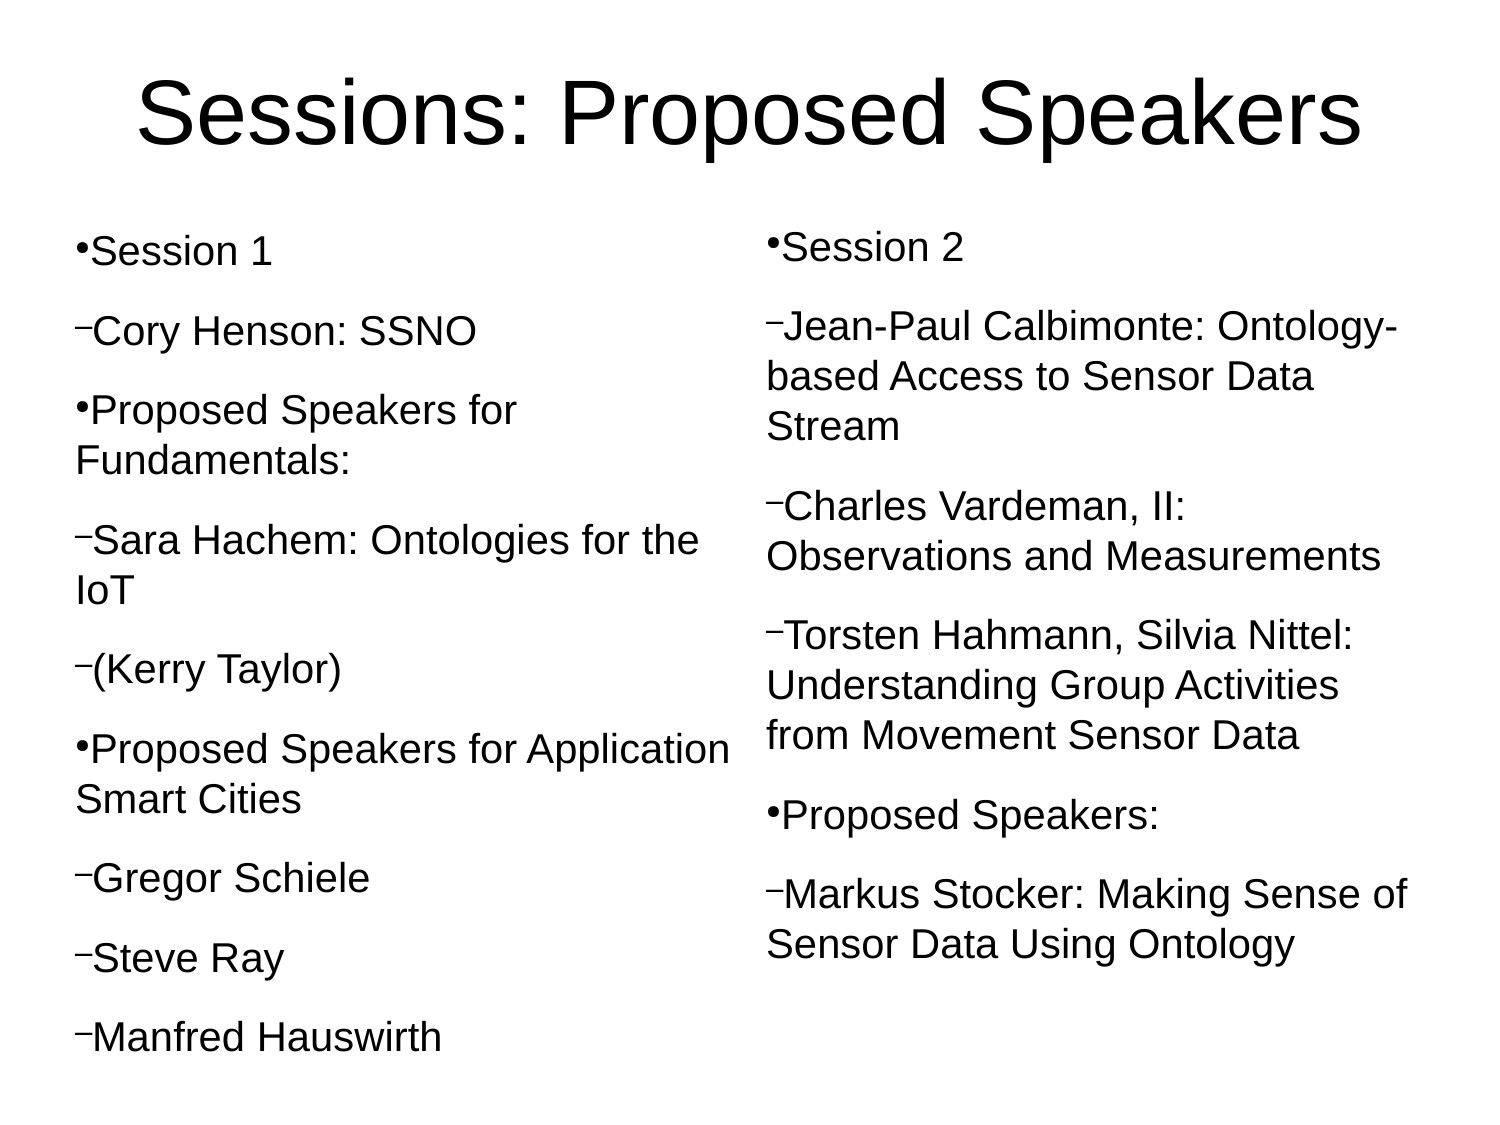

Sessions: Proposed Speakers
Session 2
Jean-Paul Calbimonte: Ontology-based Access to Sensor Data Stream
Charles Vardeman, II: Observations and Measurements
Torsten Hahmann, Silvia Nittel: Understanding Group Activities from Movement Sensor Data
Proposed Speakers:
Markus Stocker: Making Sense of Sensor Data Using Ontology
# Session 1
Cory Henson: SSNO
Proposed Speakers for Fundamentals:
Sara Hachem: Ontologies for the IoT
(Kerry Taylor)
Proposed Speakers for Application Smart Cities
Gregor Schiele
Steve Ray
Manfred Hauswirth